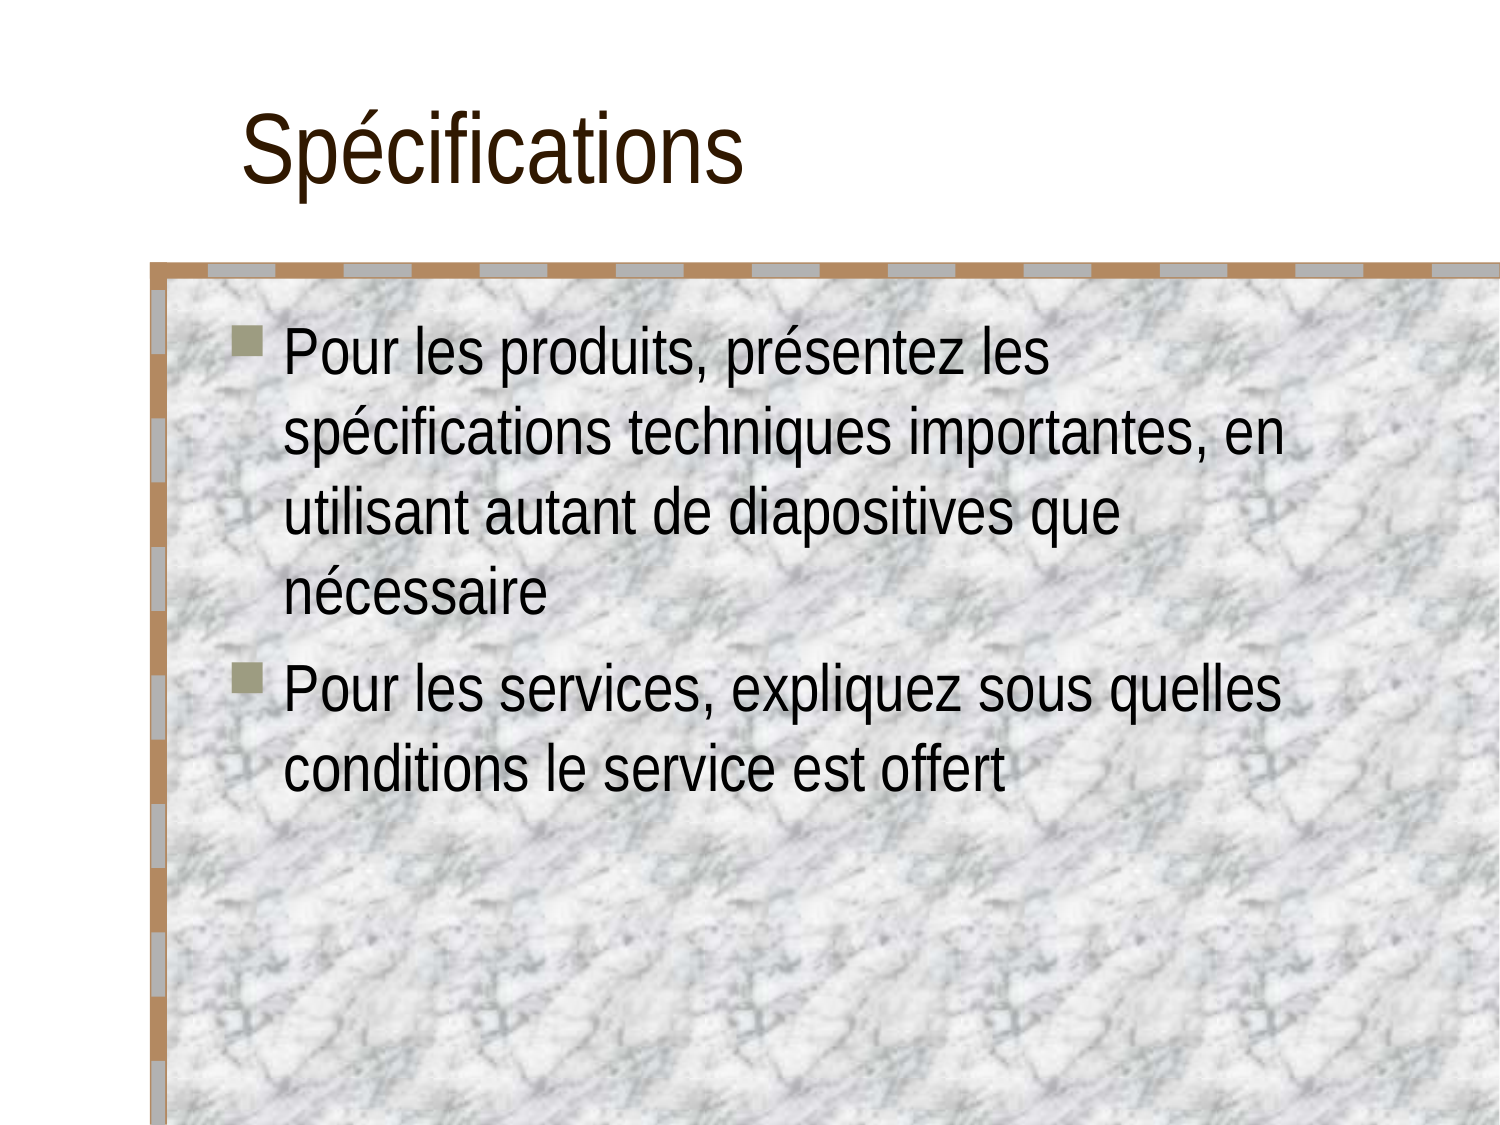

# Spécifications
Pour les produits, présentez les spécifications techniques importantes, en utilisant autant de diapositives que nécessaire
Pour les services, expliquez sous quelles conditions le service est offert